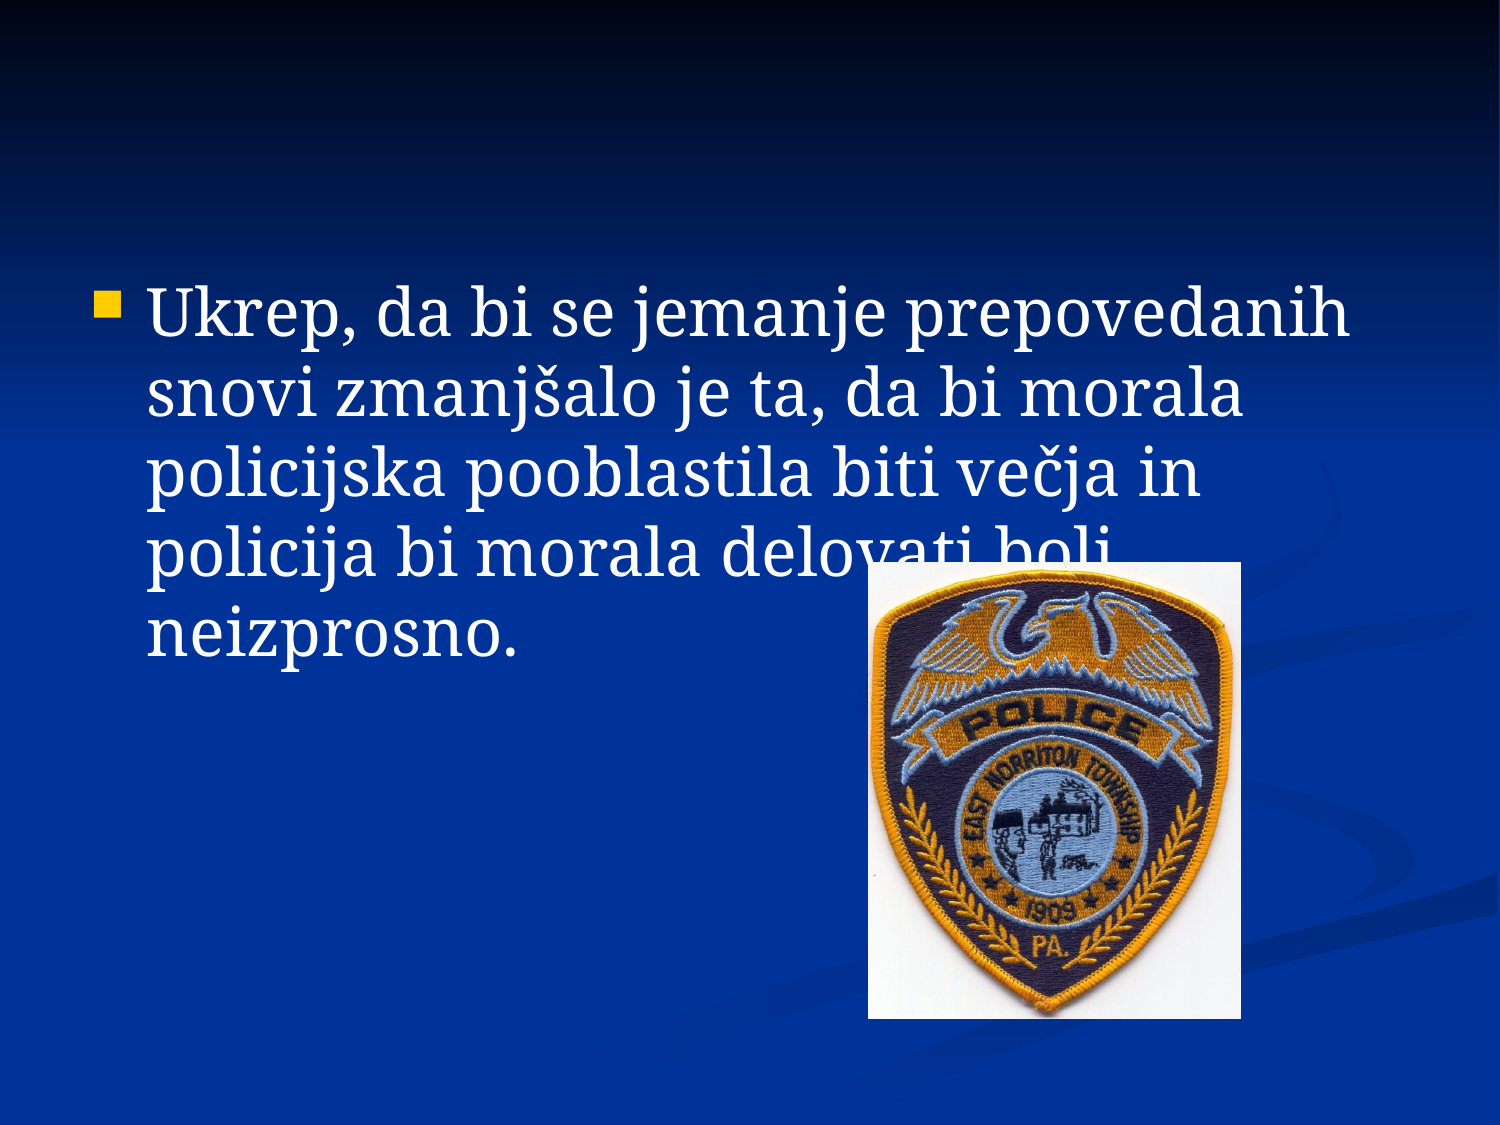

#
Ukrep, da bi se jemanje prepovedanih snovi zmanjšalo je ta, da bi morala policijska pooblastila biti večja in policija bi morala delovati bolj neizprosno.